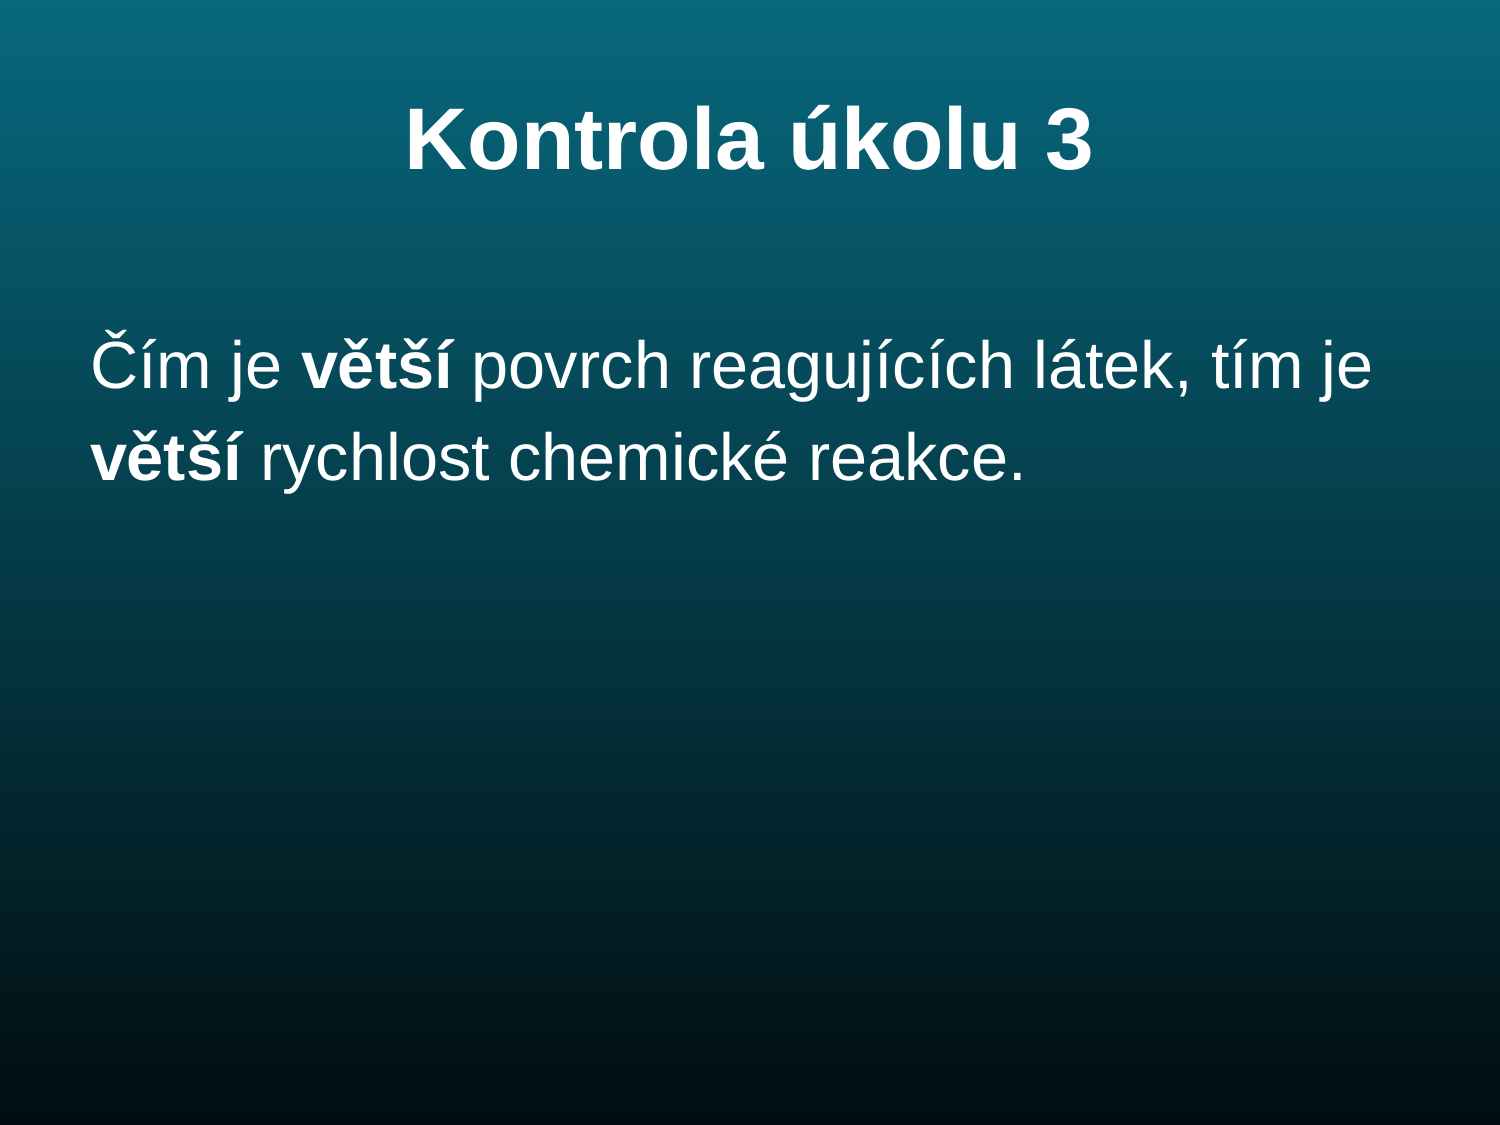

# Kontrola úkolu 3
Čím je větší povrch reagujících látek, tím je
větší rychlost chemické reakce.